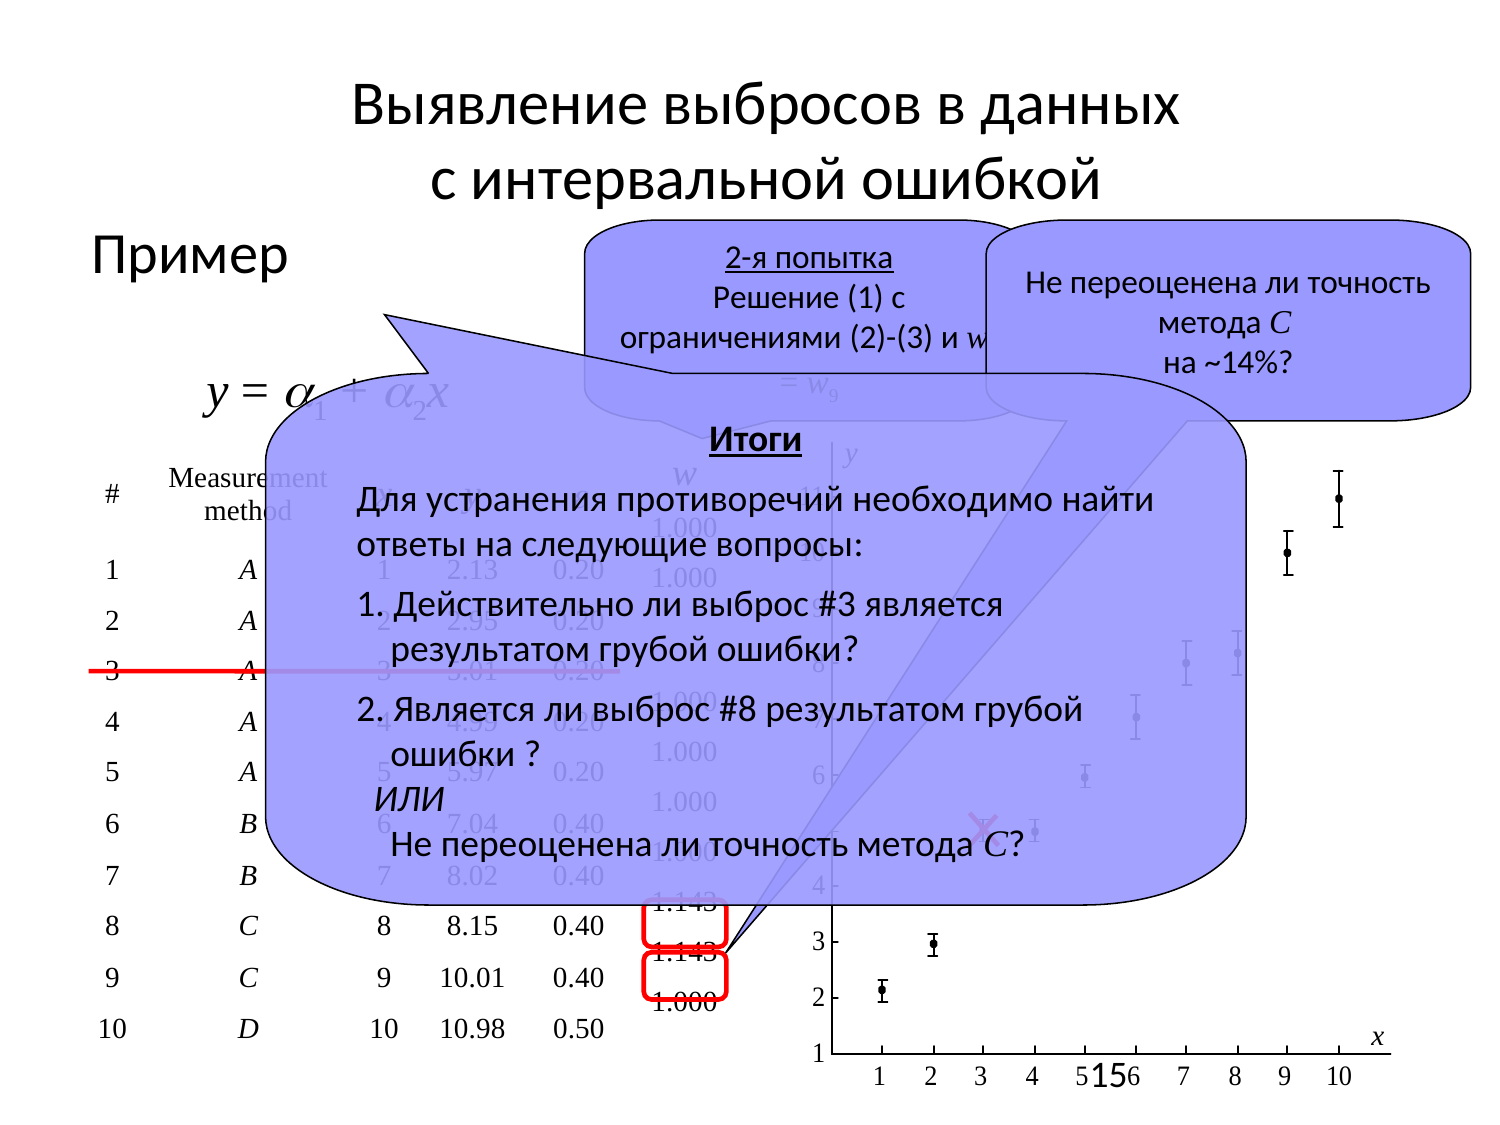

Выявление выбросов в данных
с интервальной ошибкой
# Пример
2-я попытка
Решение (1) с ограничениями (2)-(3) и w8 = w9
Не переоценена ли точность метода C
на ~14%?
y = 1 + 2x
Итоги
Для устранения противоречий необходимо найти ответы на следующие вопросы:
1. Действительно ли выброс #3 является
 результатом грубой ошибки?
2. Является ли выброс #8 результатом грубой
 ошибки ?
 ИЛИ
 Не переоценена ли точность метода C?
y
| w |
| --- |
| 1.000 |
| 1.000 |
| |
| 1.000 |
| 1.000 |
| 1.000 |
| 1.000 |
| 1.143 |
| 1.143 |
| 1.000 |
| # | Measurement method | x | y |  |
| --- | --- | --- | --- | --- |
| 1 | A | 1 | 2.13 | 0.20 |
| 2 | A | 2 | 2.95 | 0.20 |
| 3 | A | 3 | 5.01 | 0.20 |
| 4 | A | 4 | 4.99 | 0.20 |
| 5 | A | 5 | 5.97 | 0.20 |
| 6 | B | 6 | 7.04 | 0.40 |
| 7 | B | 7 | 8.02 | 0.40 |
| 8 | C | 8 | 8.15 | 0.40 |
| 9 | C | 9 | 10.01 | 0.40 |
| 10 | D | 10 | 10.98 | 0.50 |
x
15